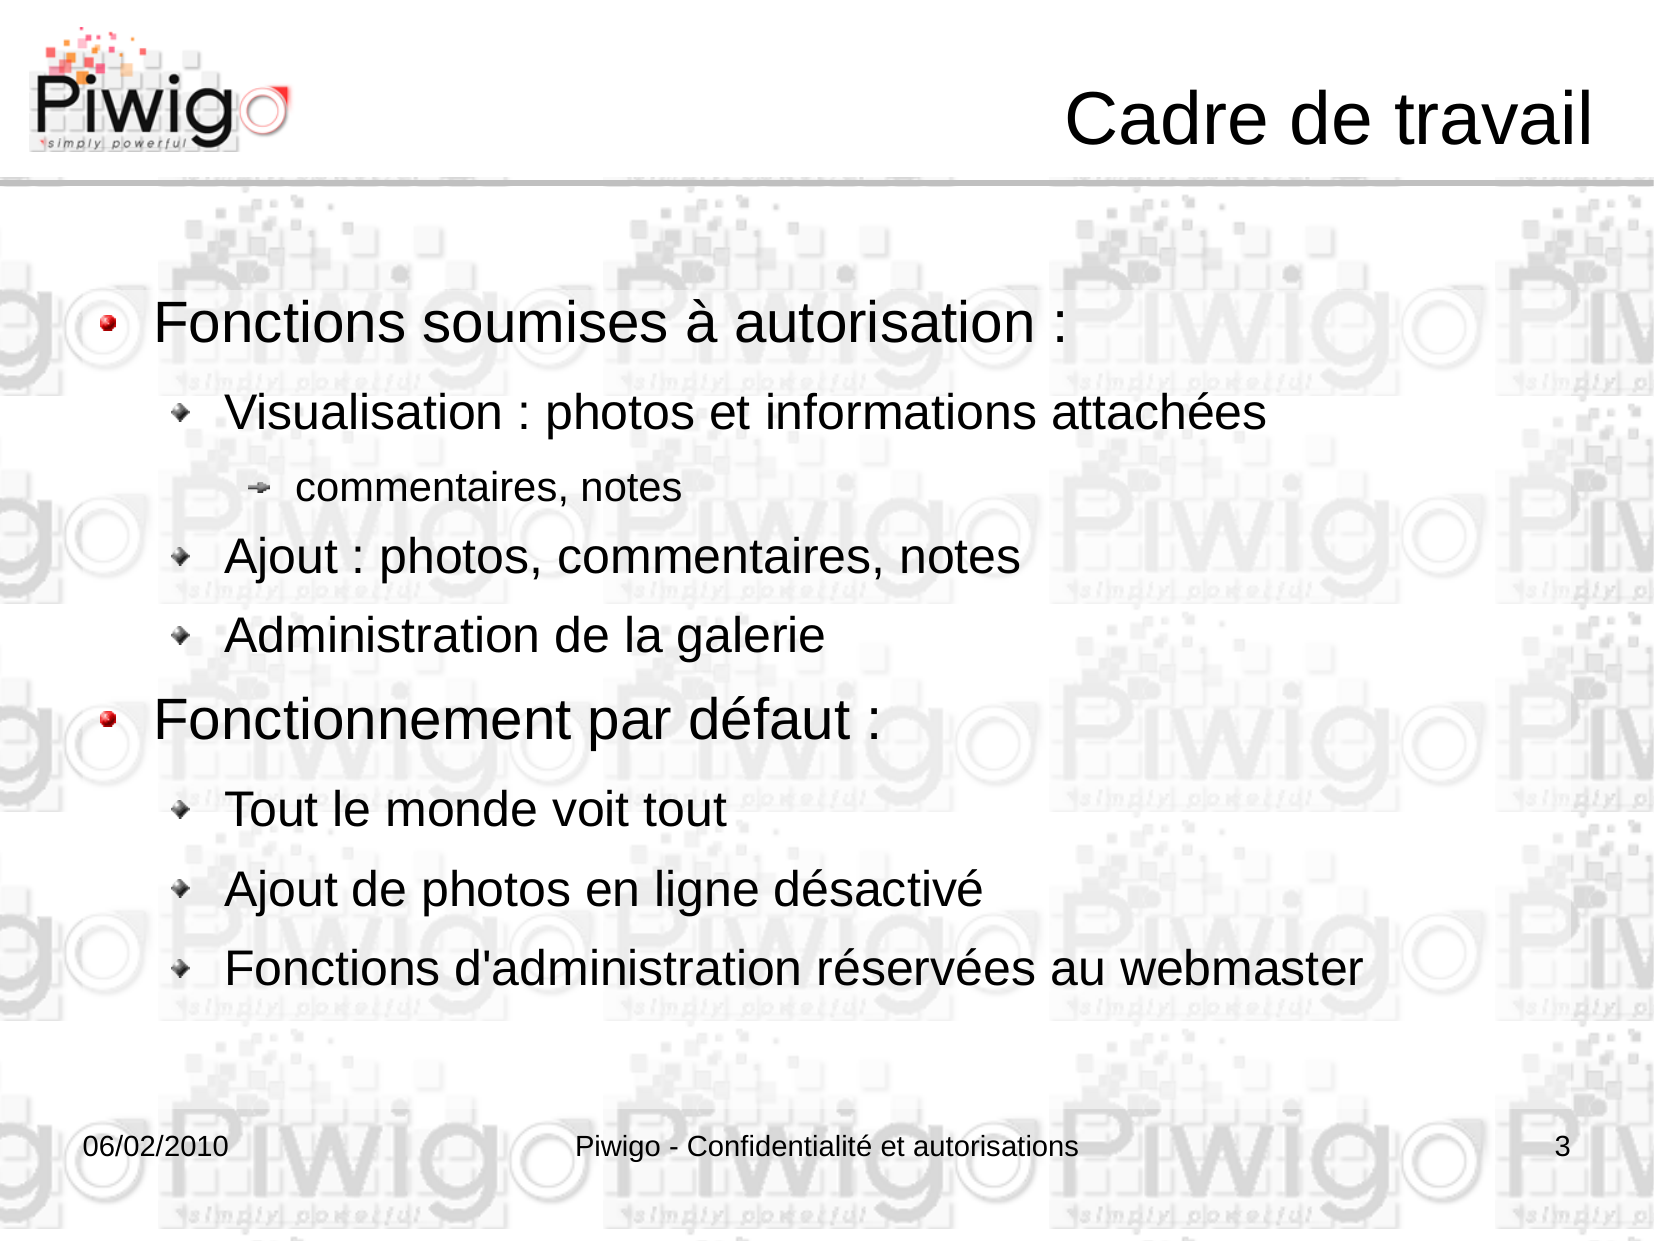

# Cadre de travail
Fonctions soumises à autorisation :
Visualisation : photos et informations attachées
commentaires, notes
Ajout : photos, commentaires, notes
Administration de la galerie
Fonctionnement par défaut :
Tout le monde voit tout
Ajout de photos en ligne désactivé
Fonctions d'administration réservées au webmaster
06/02/2010
Piwigo - Confidentialité et autorisations
3